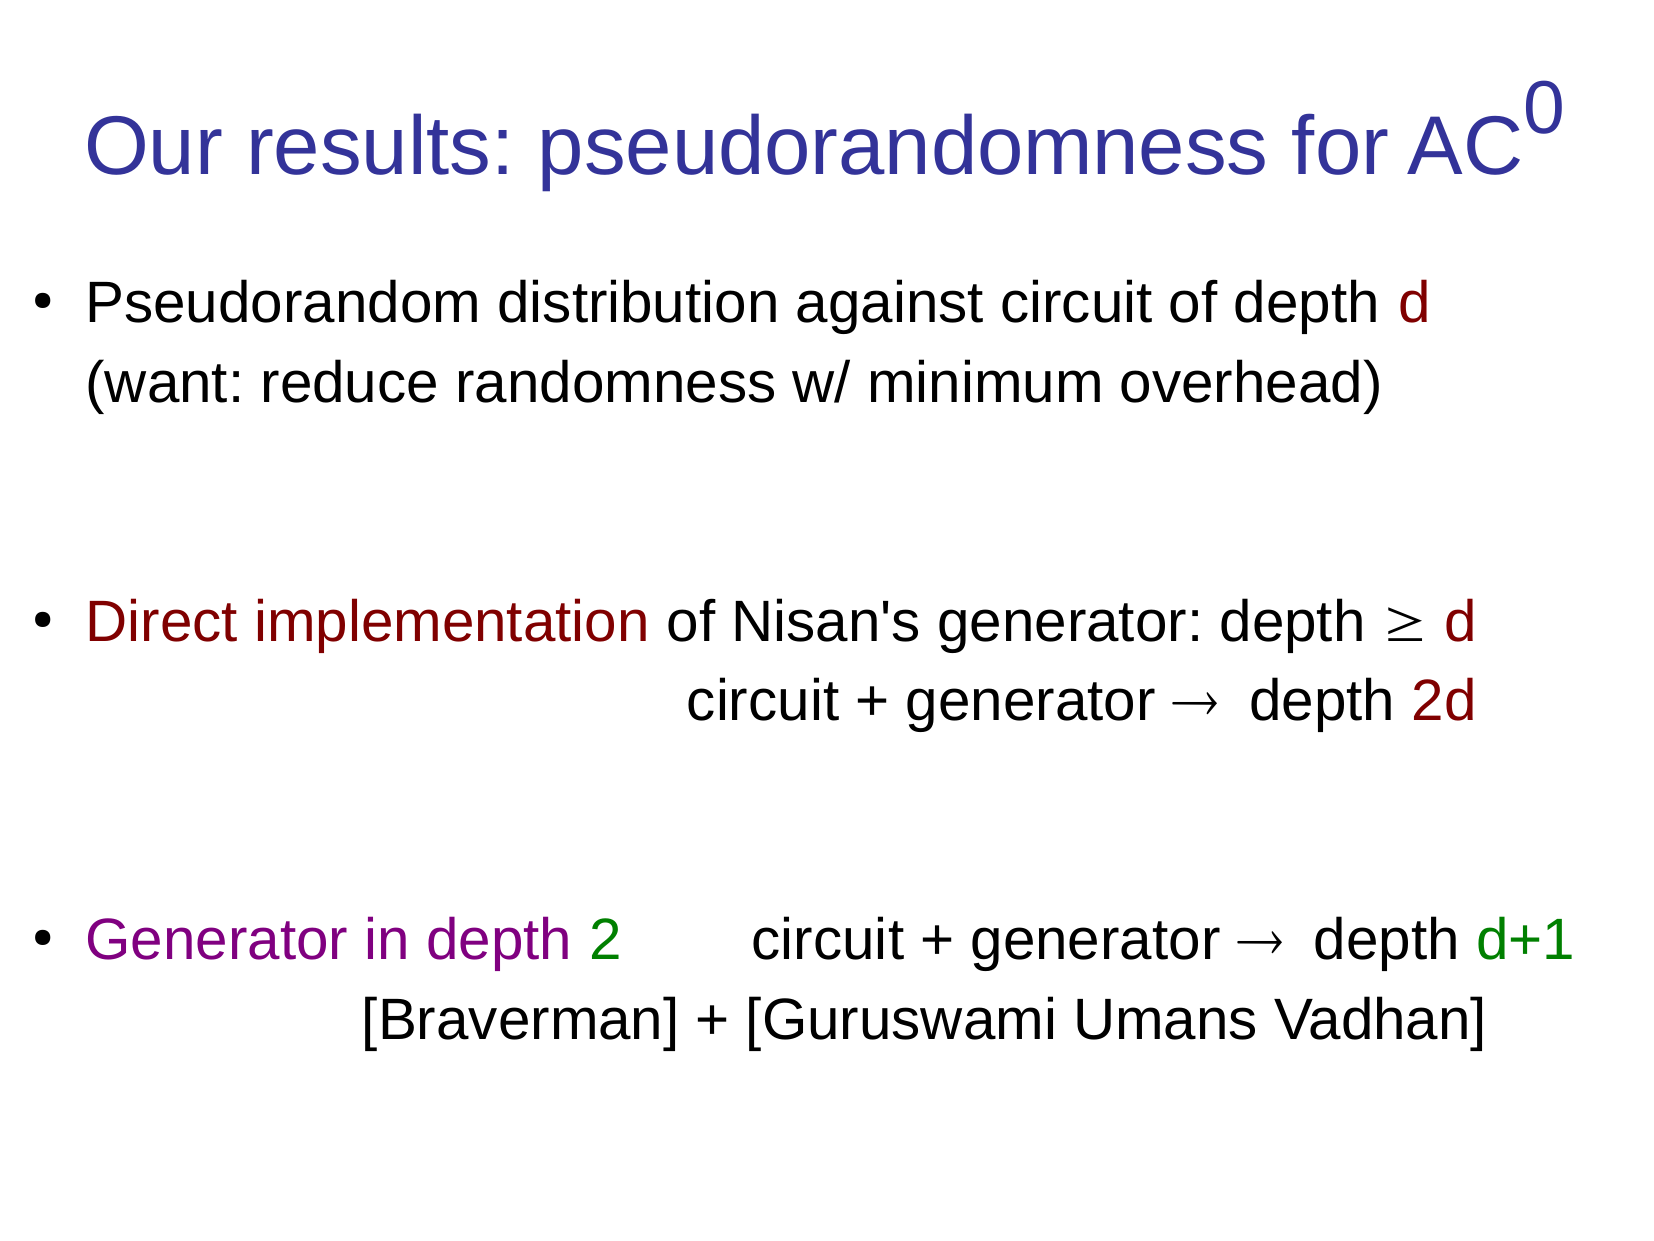

Our results: pseudorandomness for AC0
# Pseudorandom distribution against circuit of depth d
(want: reduce randomness w/ minimum overhead)
Direct implementation of Nisan's generator: depth  d
 circuit + generator  depth 2d
Generator in depth 2 circuit + generator  depth d+1
 [Braverman] + [Guruswami Umans Vadhan]